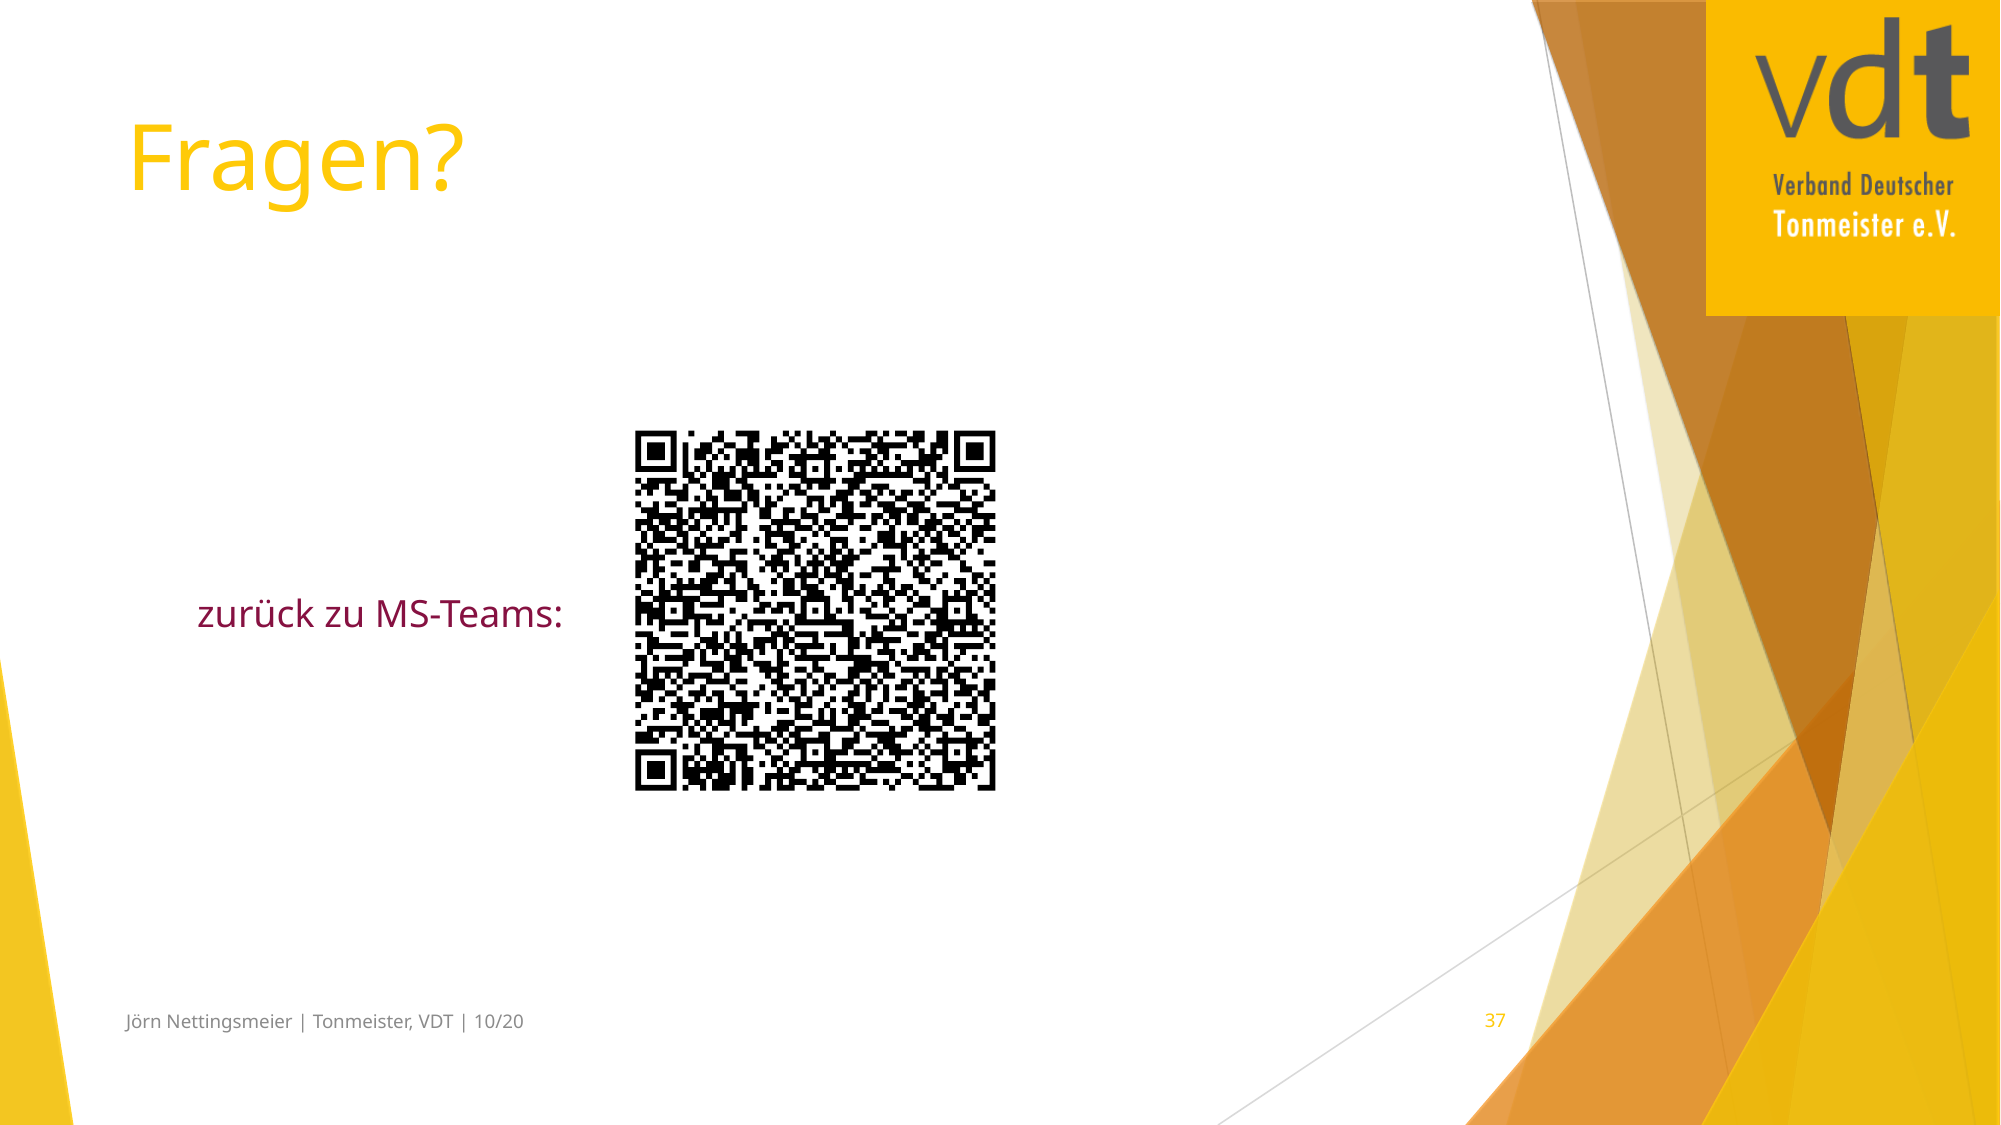

# Fragen?
zurück zu MS-Teams:
Jörn Nettingsmeier | Tonmeister, VDT | 10/20